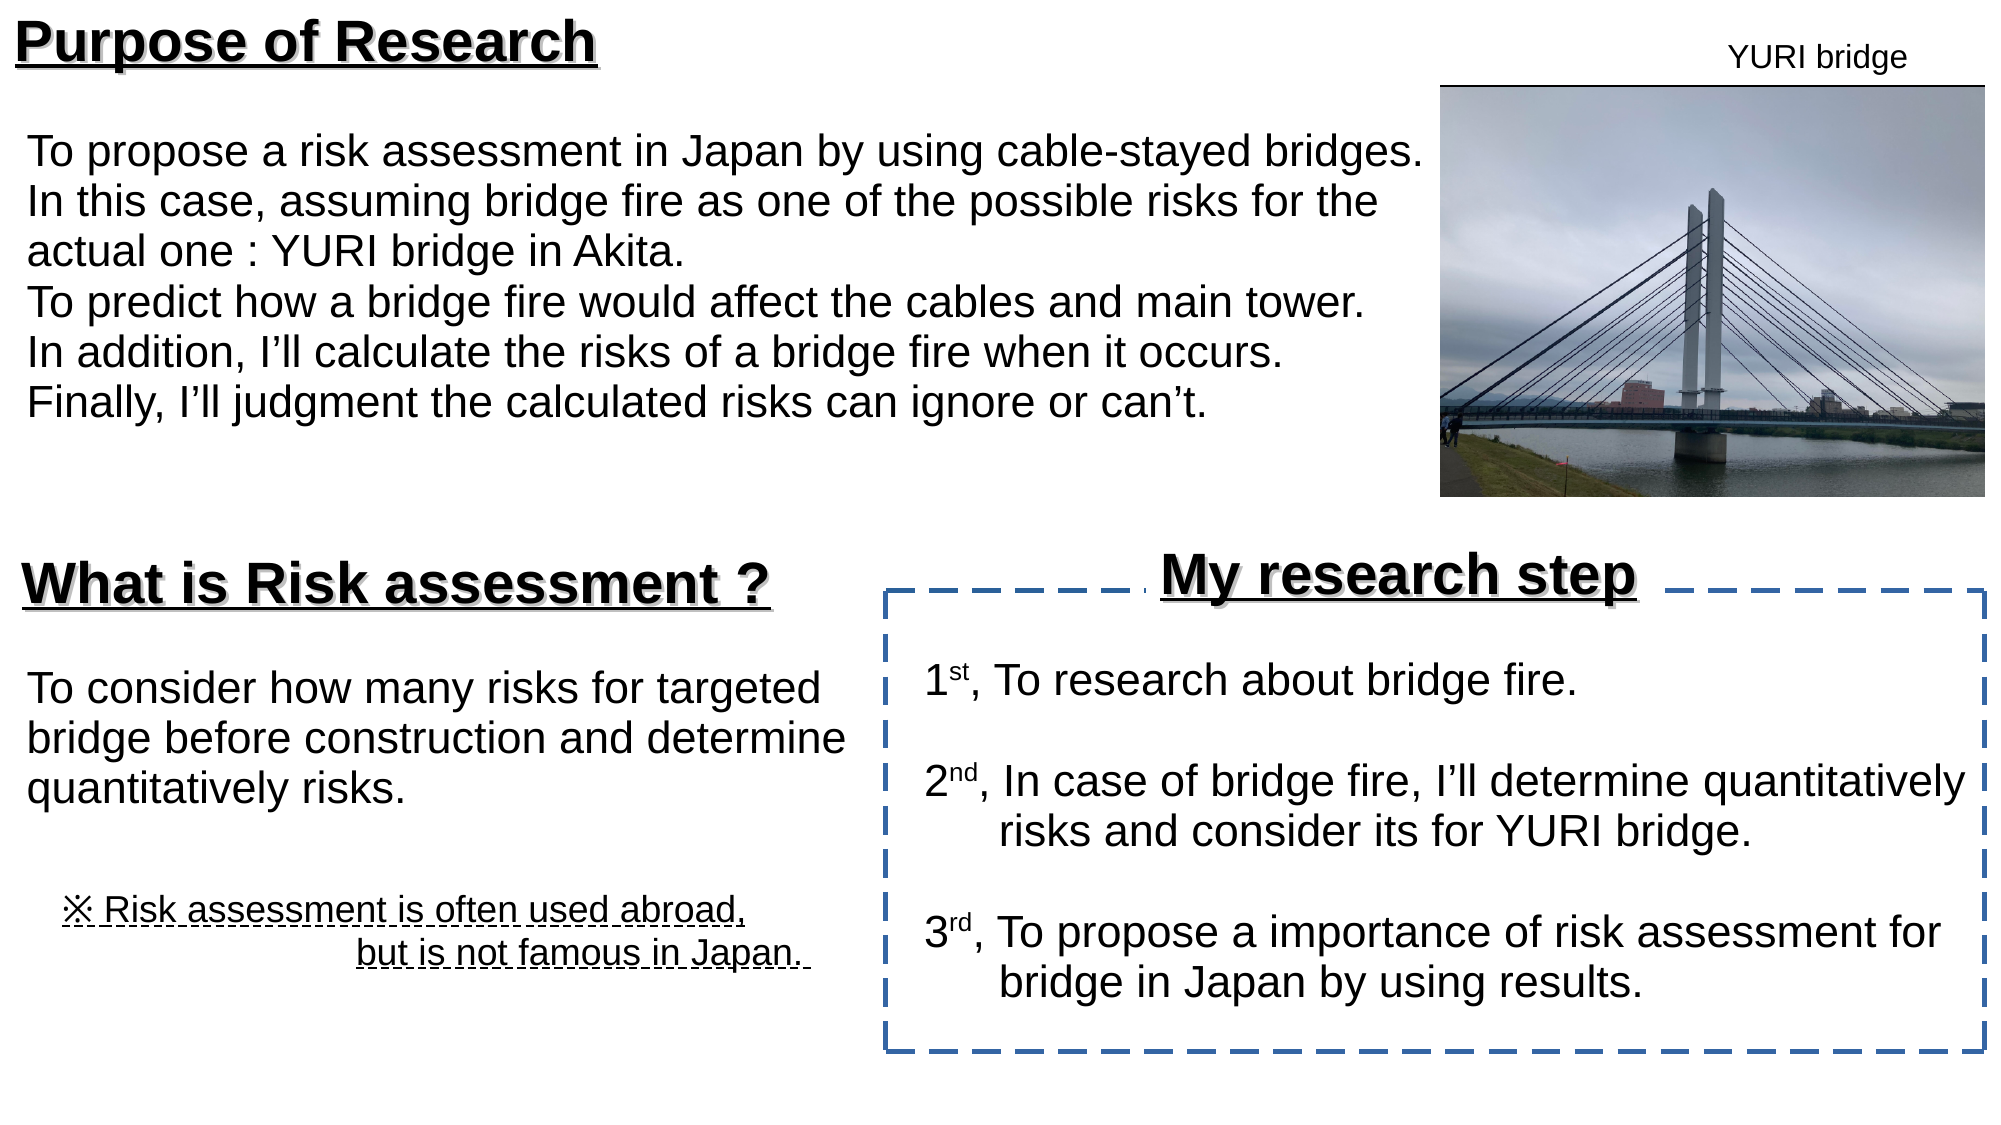

Purpose of Research
YURI bridge
To propose a risk assessment in Japan by using cable-stayed bridges.
In this case, assuming bridge fire as one of the possible risks for the actual one : YURI bridge in Akita.
To predict how a bridge fire would affect the cables and main tower.
In addition, I’ll calculate the risks of a bridge fire when it occurs.
Finally, I’ll judgment the calculated risks can ignore or can’t.
My research step
What is Risk assessment ?
1st, To research about bridge fire.
2nd, In case of bridge fire, I’ll determine quantitatively risks and consider its for YURI bridge.
3rd, To propose a importance of risk assessment for bridge in Japan by using results.
To consider how many risks for targeted bridge before construction and determine quantitatively risks.
※ Risk assessment is often used abroad,
 but is not famous in Japan.